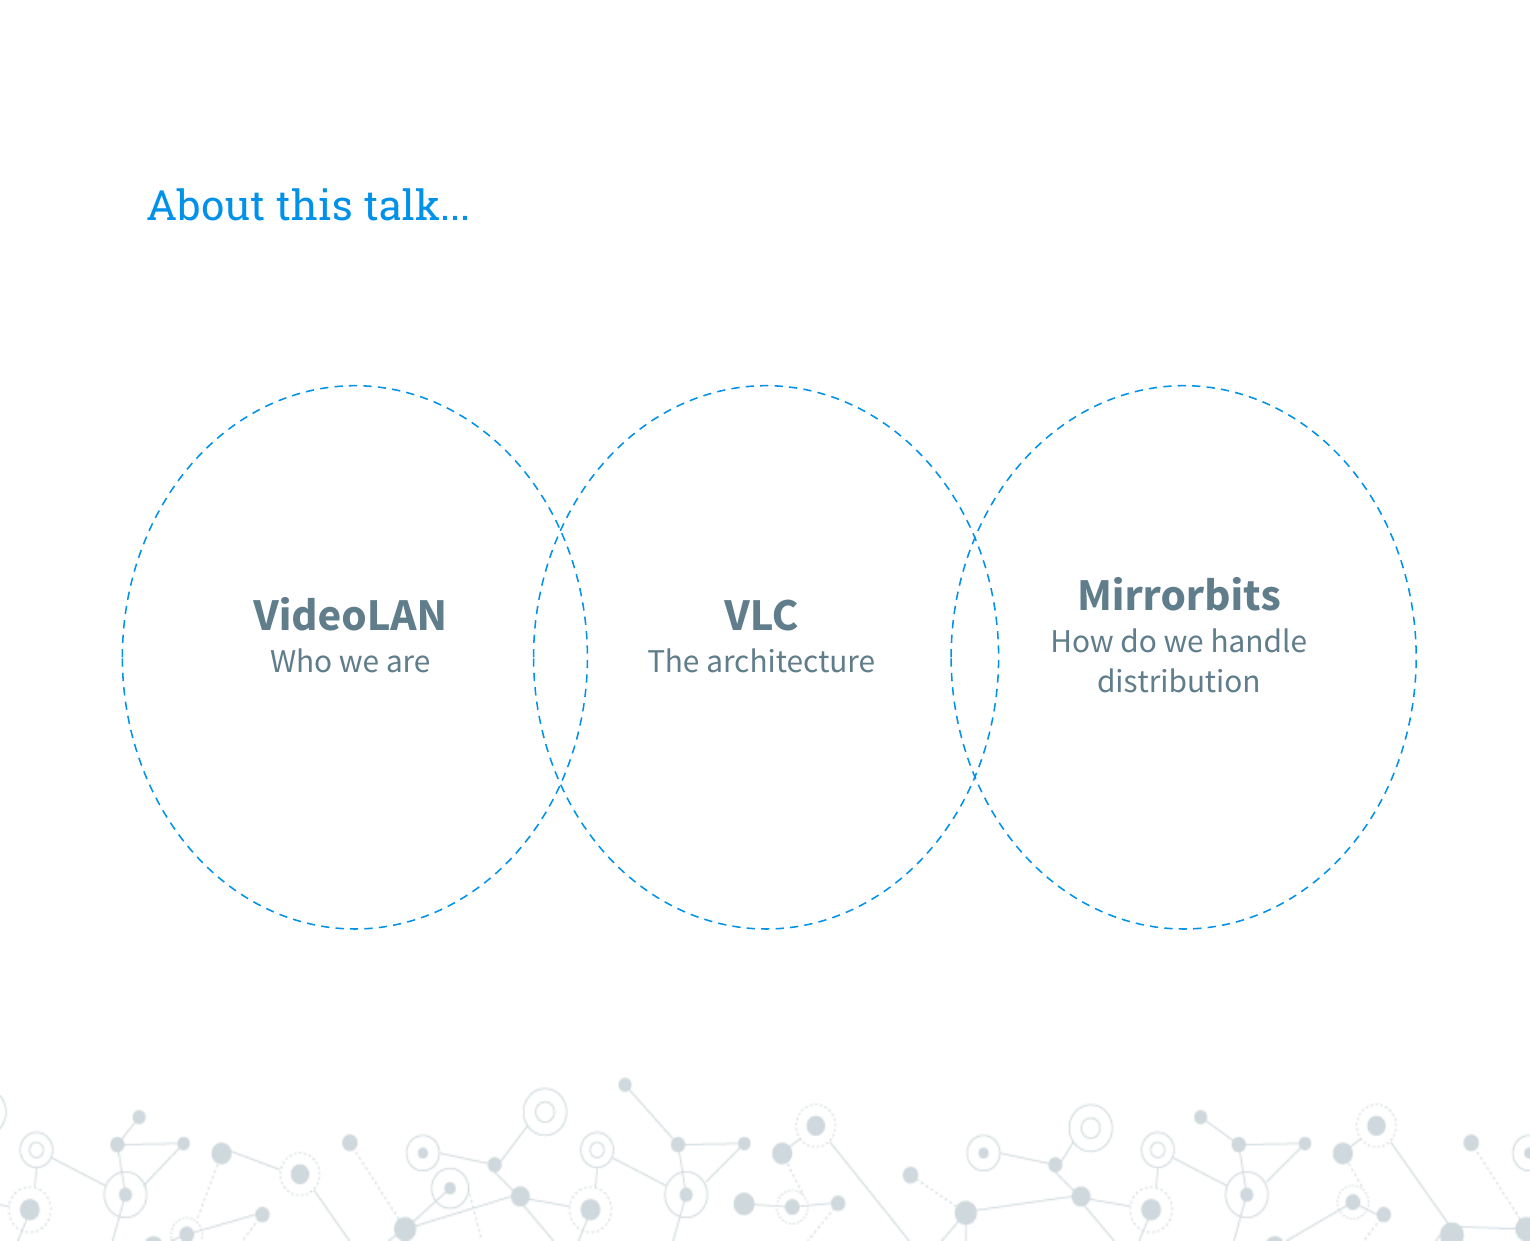

# About this talk...
VideoLAN
Who we are
VLC
The architecture
Mirrorbits
How do we handle distribution